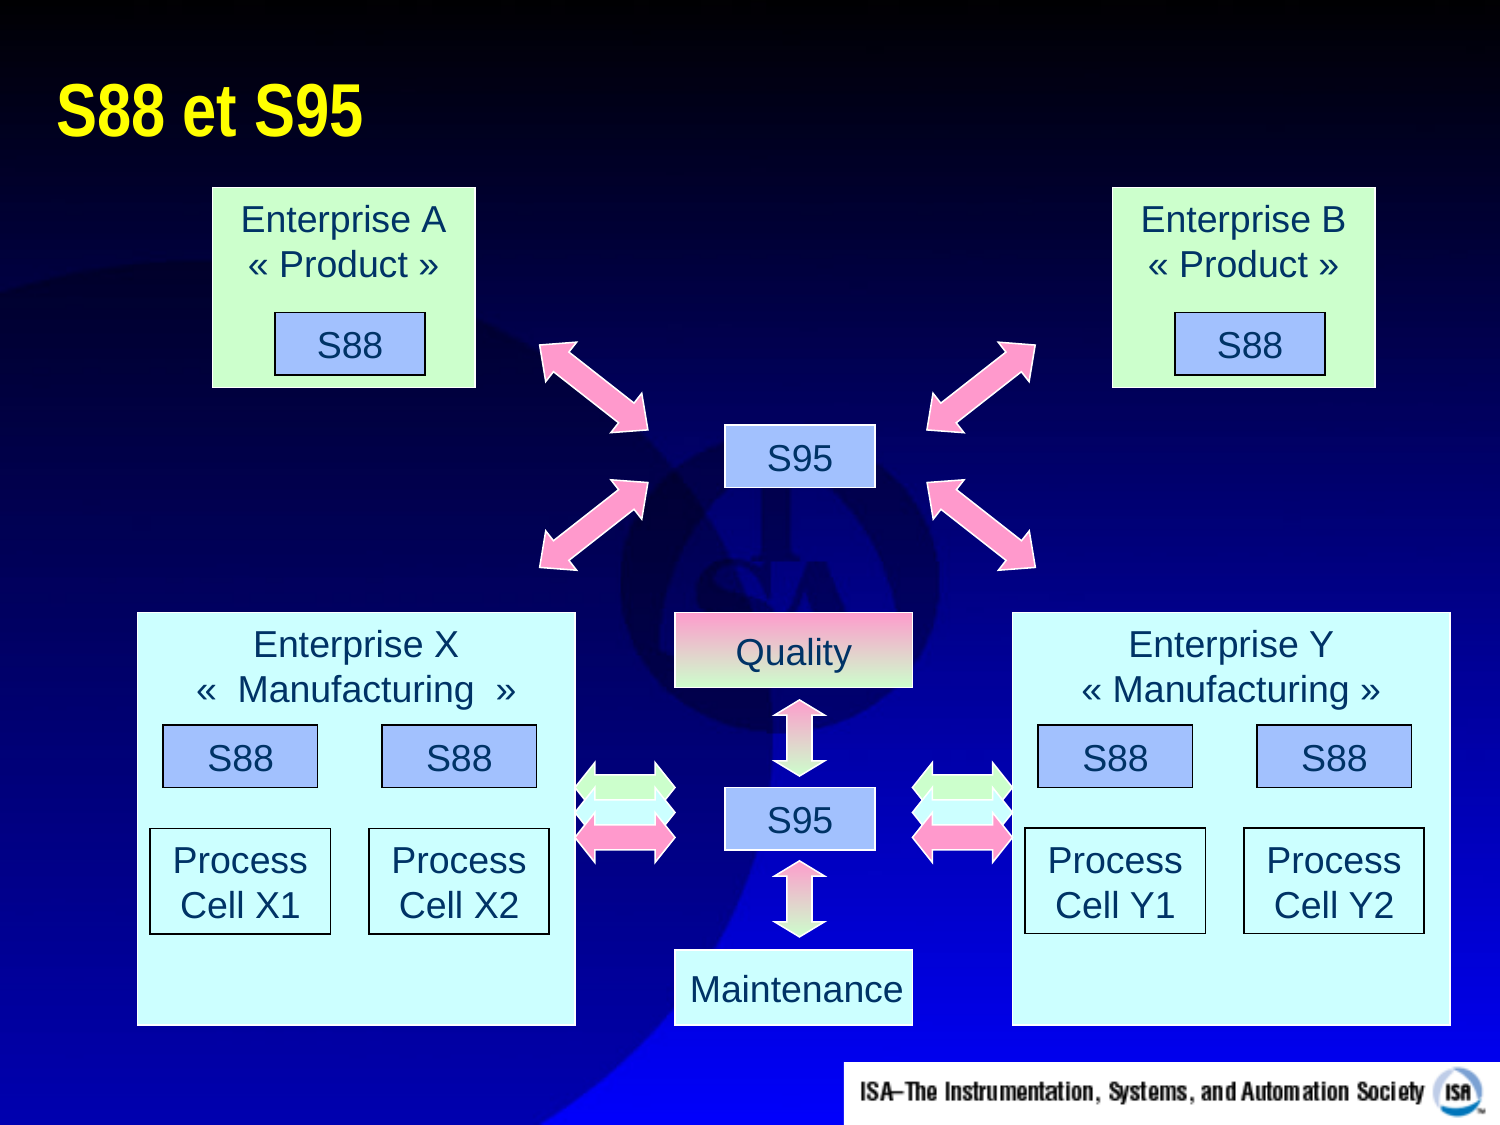

# S88 et S95
Enterprise A
« Product »
Enterprise B
« Product »
S88
S88
S95
Enterprise X
«  Manufacturing  »
Quality
Enterprise Y
« Manufacturing »
S88
S88
S88
S88
S95
Process Cell Y1
Process Cell Y2
Process Cell X1
Process Cell X2
Maintenance